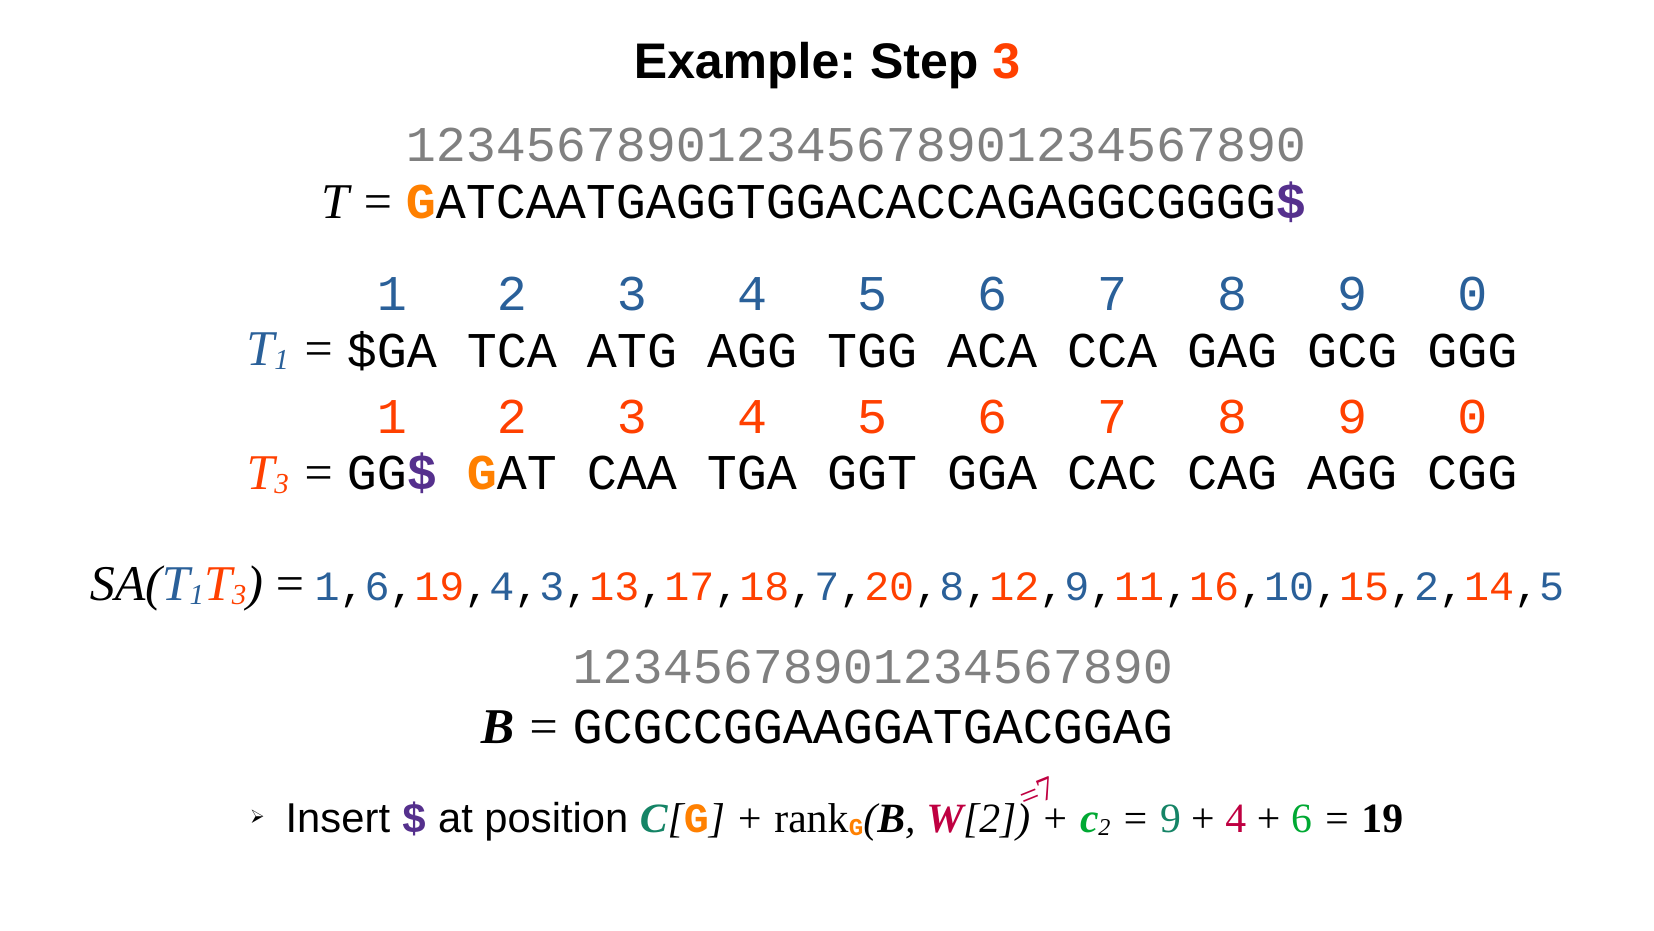

Example: Step 3
123456789012345678901234567890
GATCAATGAGGTGGACACCAGAGGCGGGG$
T =
 1 2 3 4 5 6 7 8 9 0
$GA TCA ATG AGG TGG ACA CCA GAG GCG GGG
T1 =
 1 2 3 4 5 6 7 8 9 0
GG$ GAT CAA TGA GGT GGA CAC CAG AGG CGG
T3 =
SA(T1T3) = 1,6,19,4,3,13,17,18,7,20,8,12,9,11,16,10,15,2,14,5
B = 12345678901234567890
B = GCGCCGGAAGGATGACGGAG
Insert $ at position C[G] + rankG(B, W[2]) + c2 = 9 + 4 + 6 = 19
=7